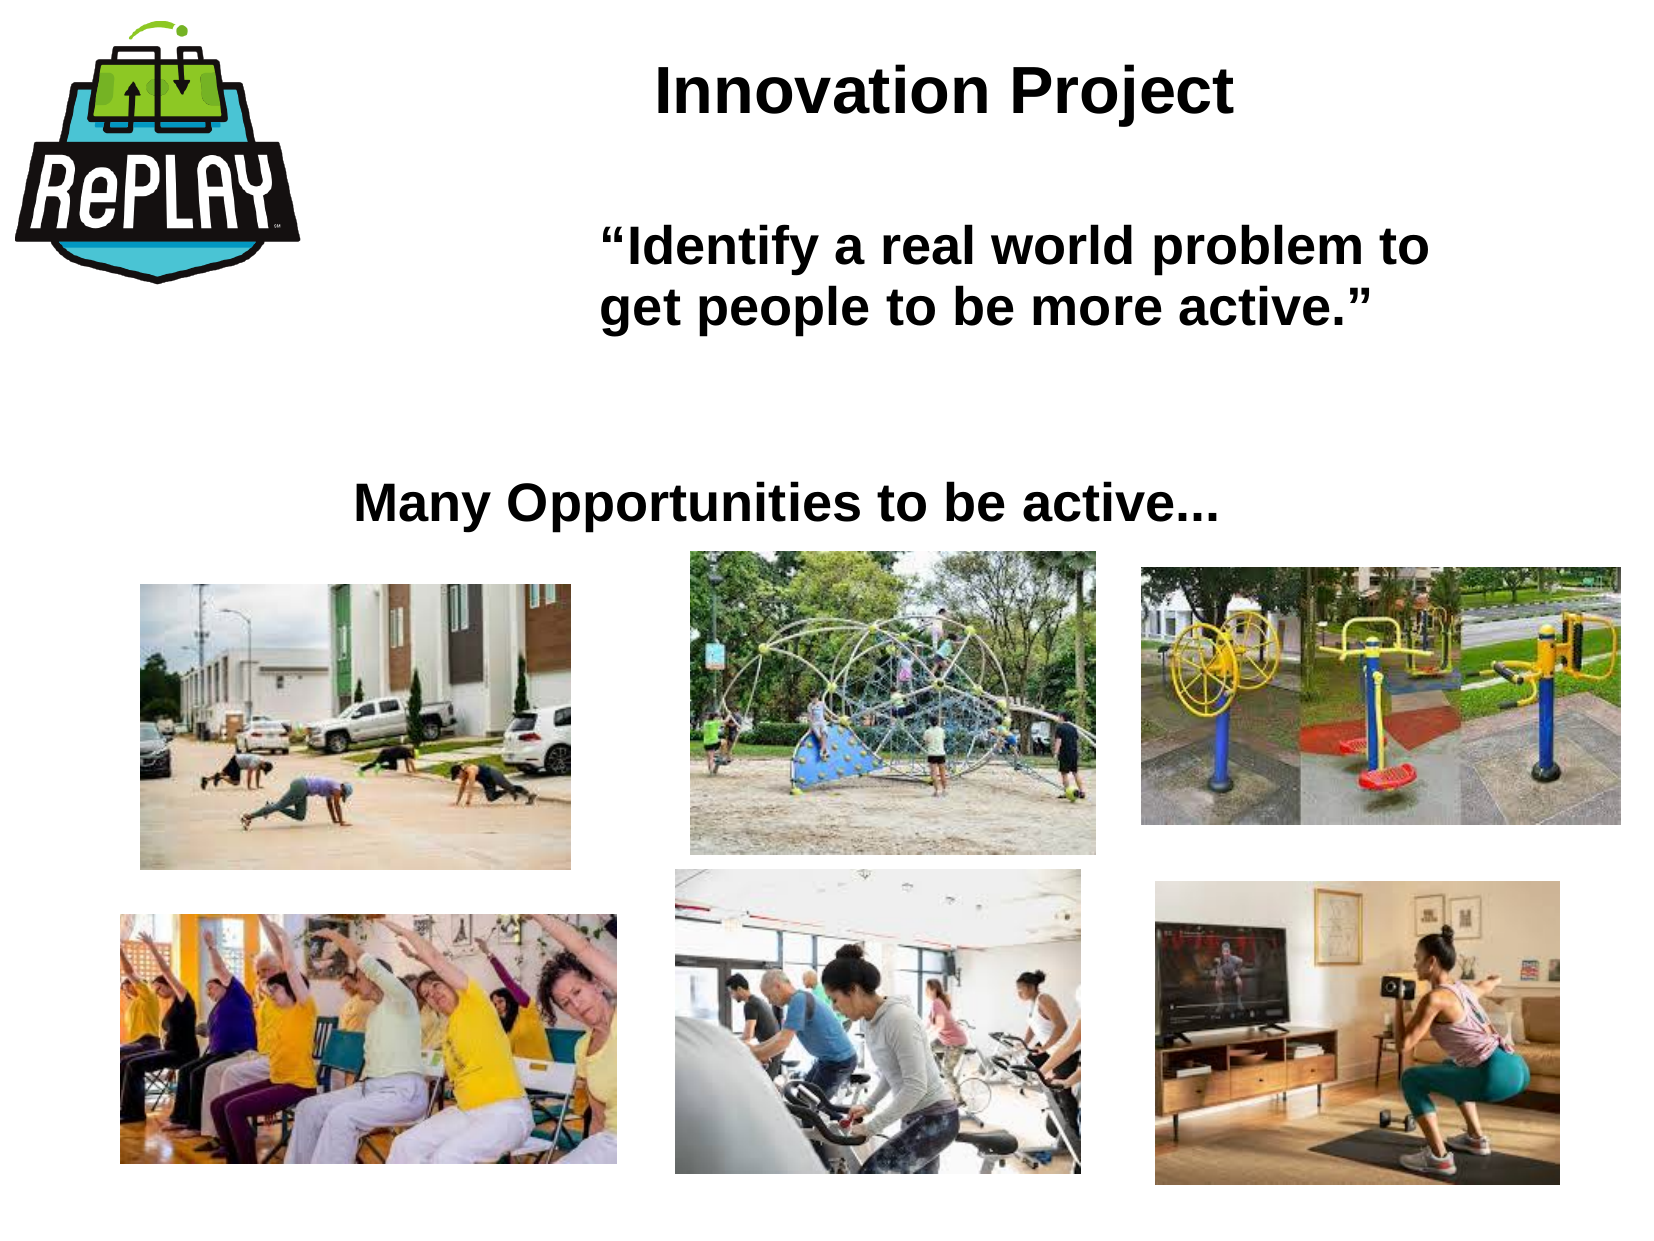

Innovation Project
“Identify a real world problem to get people to be more active.”
Many Opportunities to be active...